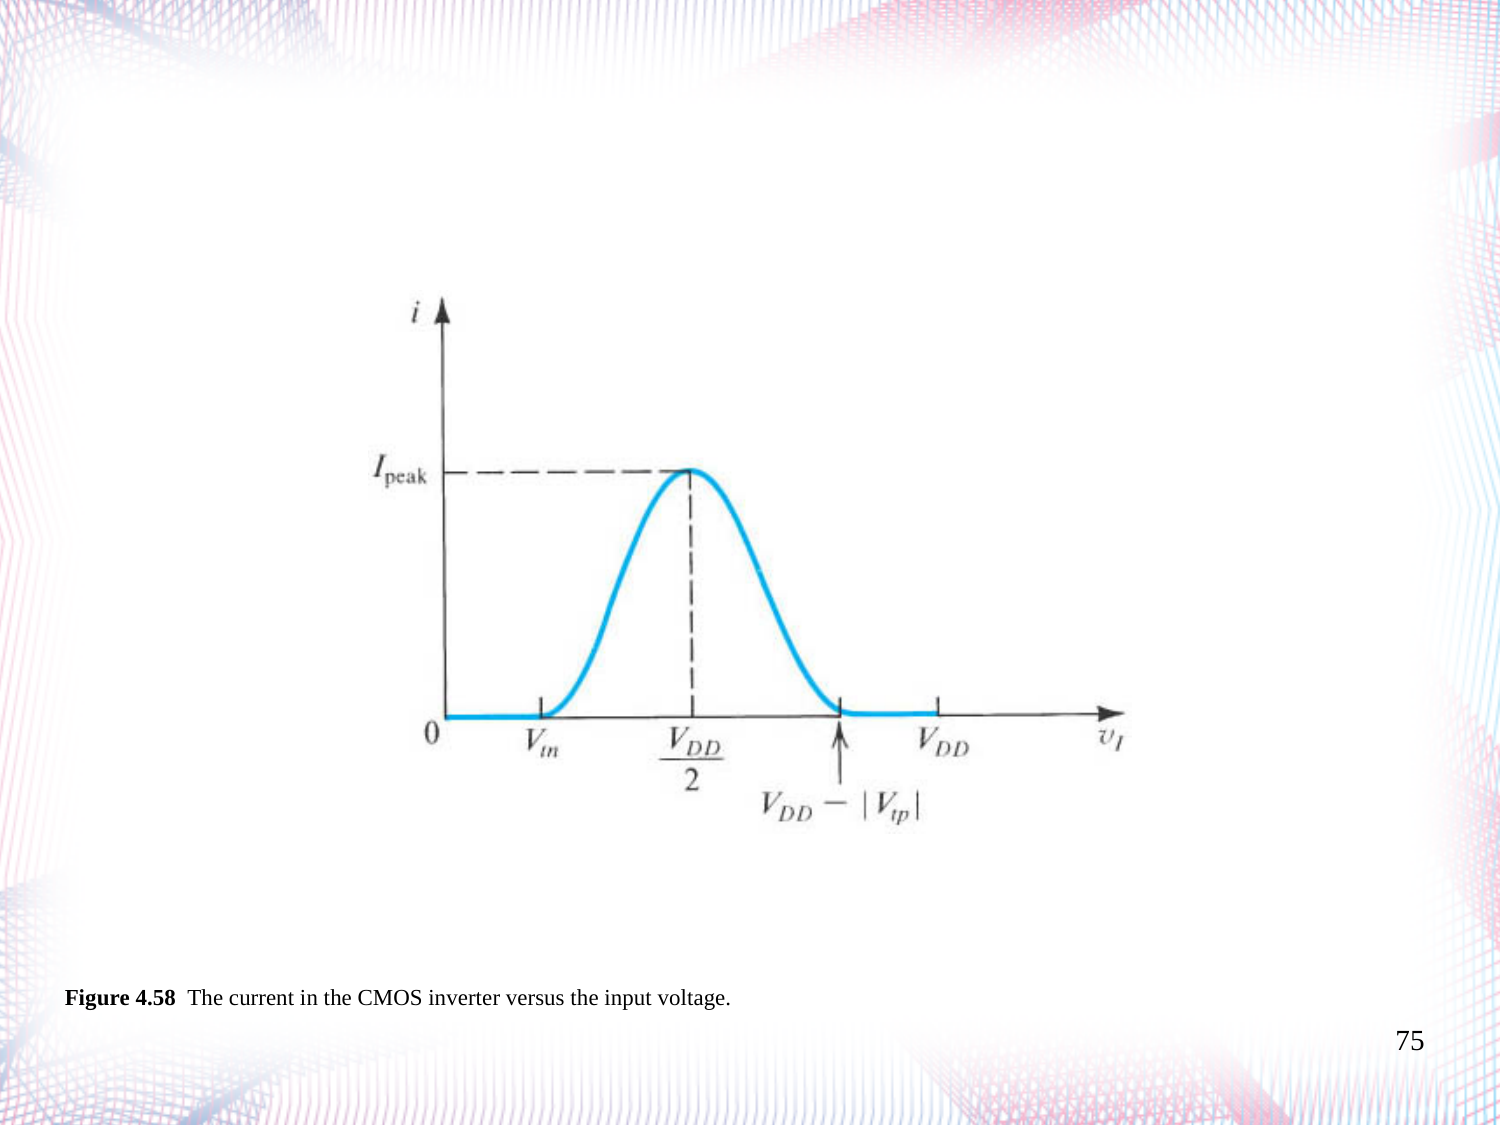

Figure 4.58 The current in the CMOS inverter versus the input voltage.
75